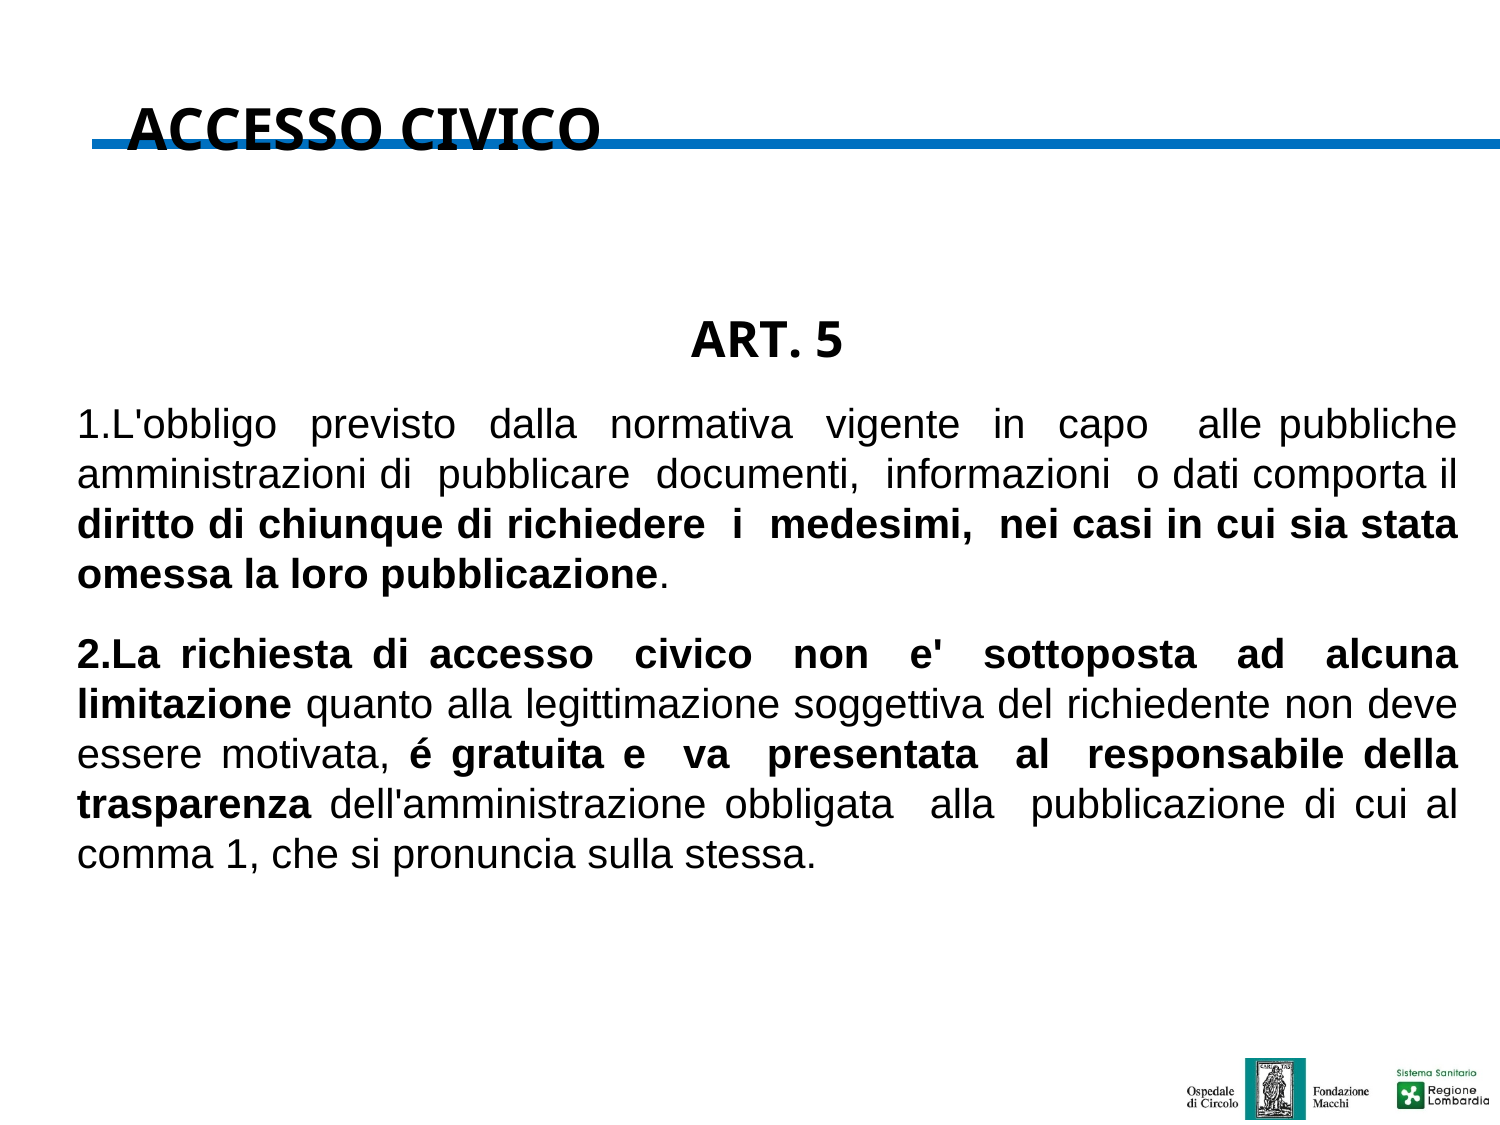

# ACCESSO CIVICO
ART. 5
L'obbligo previsto dalla normativa vigente in capo alle pubbliche amministrazioni di pubblicare documenti, informazioni o dati comporta il diritto di chiunque di richiedere i medesimi, nei casi in cui sia stata omessa la loro pubblicazione.
La richiesta di accesso civico non e' sottoposta ad alcuna limitazione quanto alla legittimazione soggettiva del richiedente non deve essere motivata, é gratuita e va presentata al responsabile della trasparenza dell'amministrazione obbligata alla pubblicazione di cui al comma 1, che si pronuncia sulla stessa.